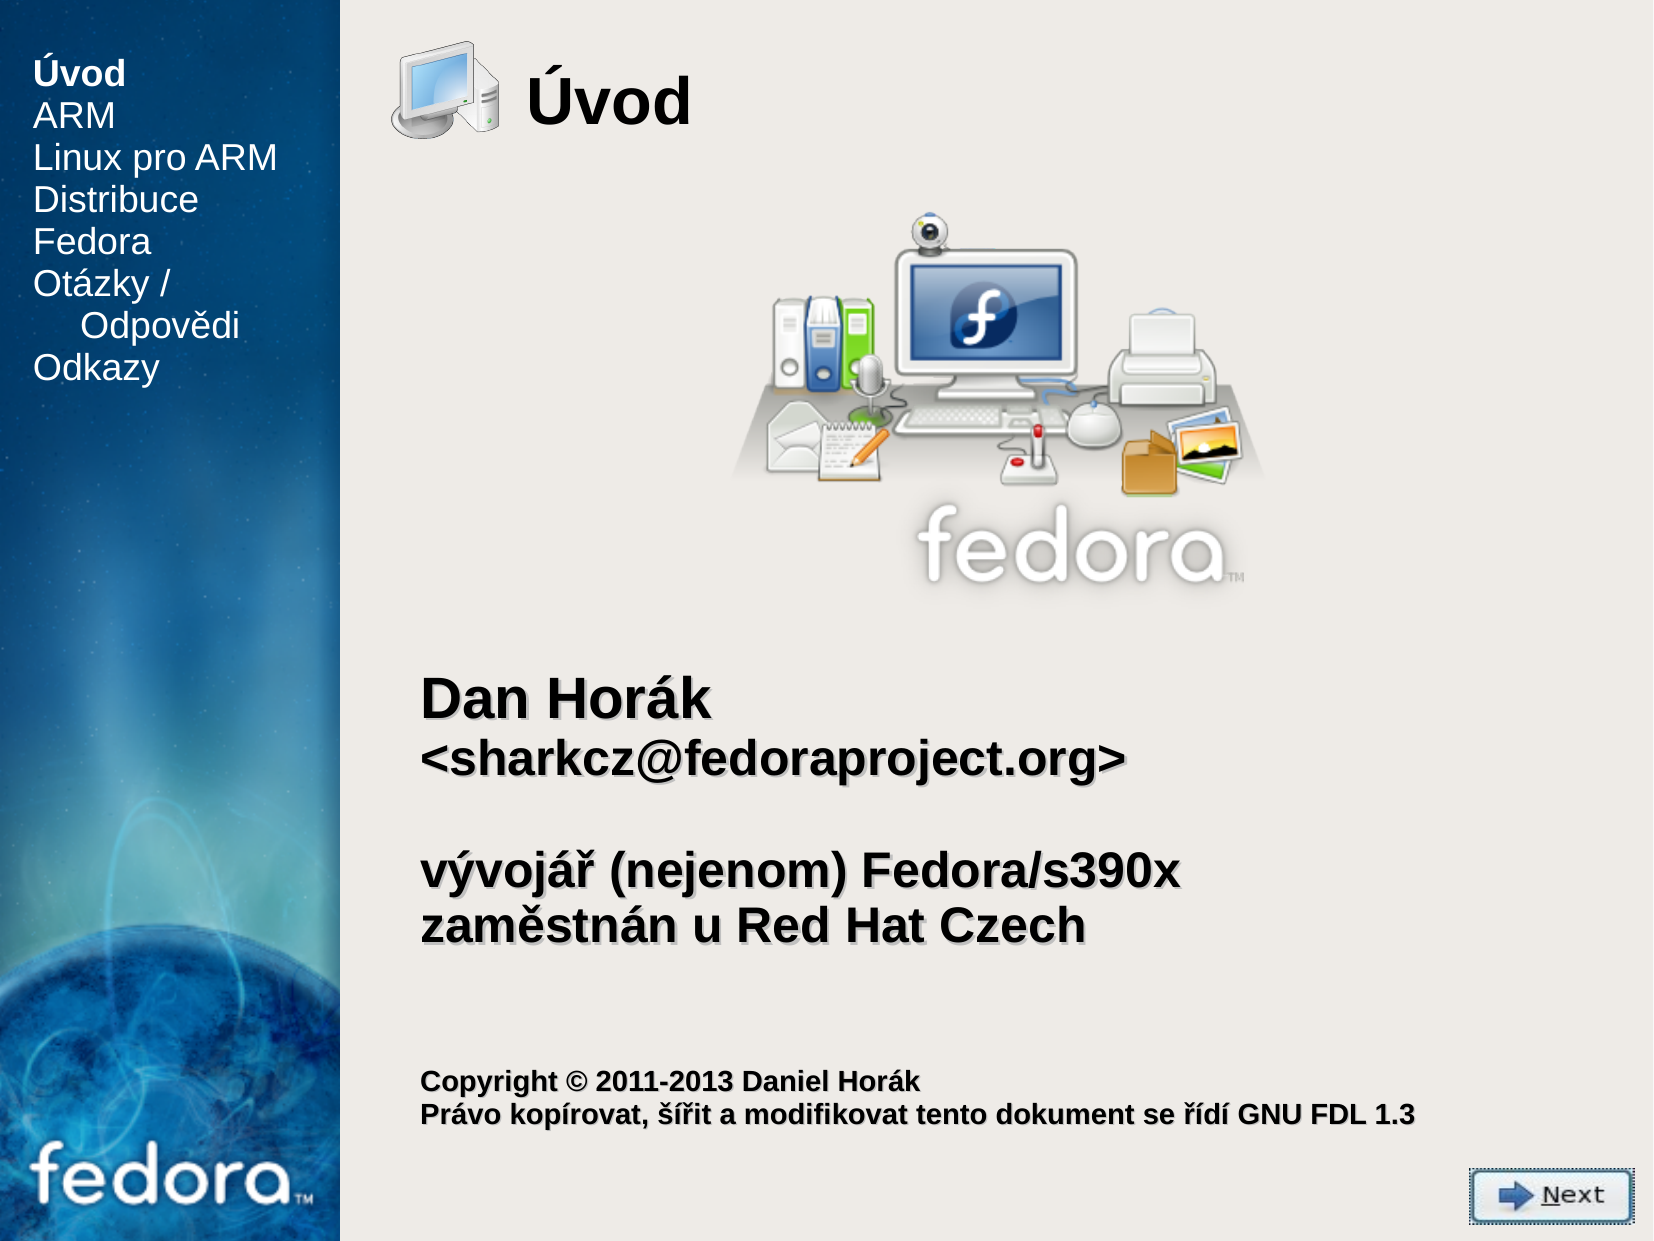

Úvod
ARM
Linux pro ARM
Distribuce
Fedora
Otázky / Odpovědi
Odkazy
# Agenda
Úvod
Dan Horák
<sharkcz@fedoraproject.org>
vývojář (nejenom) Fedora/s390x
zaměstnán u Red Hat Czech
Copyright © 2011-2013 Daniel Horák
Právo kopírovat, šířit a modifikovat tento dokument se řídí GNU FDL 1.3